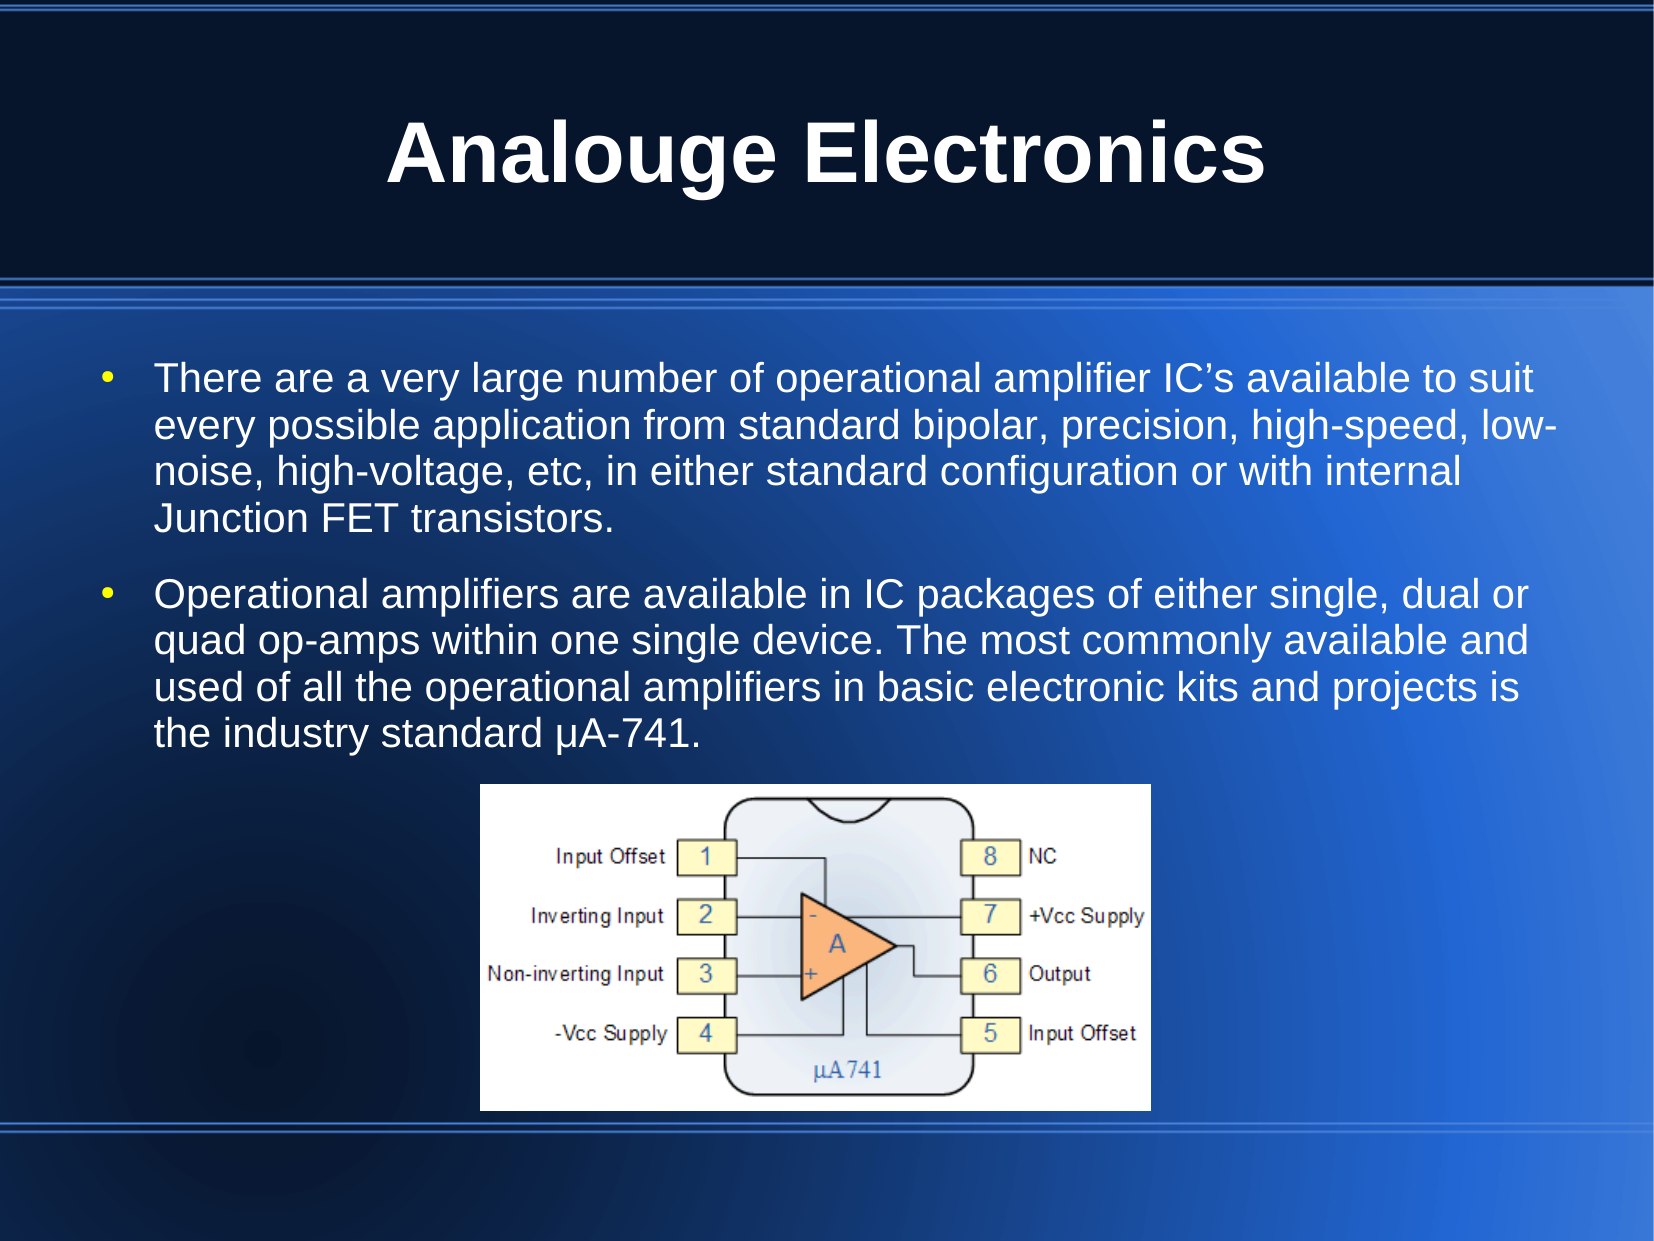

# Analouge Electronics
There are a very large number of operational amplifier IC’s available to suit every possible application from standard bipolar, precision, high-speed, low-noise, high-voltage, etc, in either standard configuration or with internal Junction FET transistors.
Operational amplifiers are available in IC packages of either single, dual or quad op-amps within one single device. The most commonly available and used of all the operational amplifiers in basic electronic kits and projects is the industry standard μA-741.